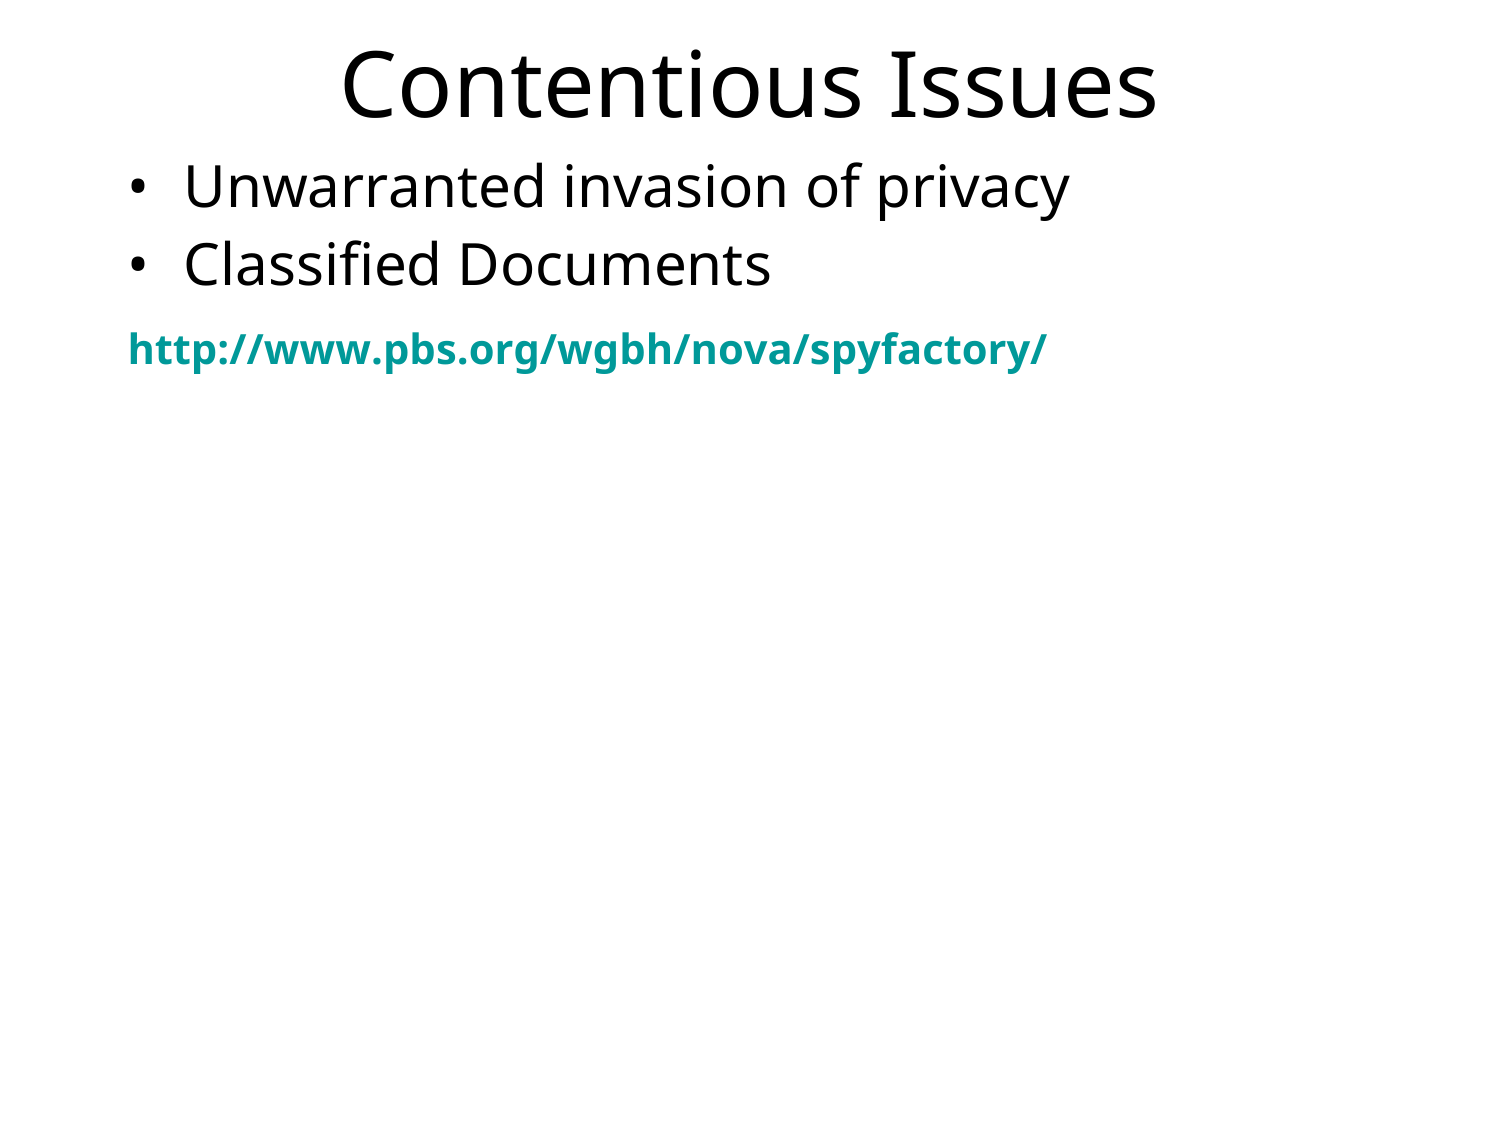

# Contentious Issues
Unwarranted invasion of privacy
Classified Documents
http://www.pbs.org/wgbh/nova/spyfactory/